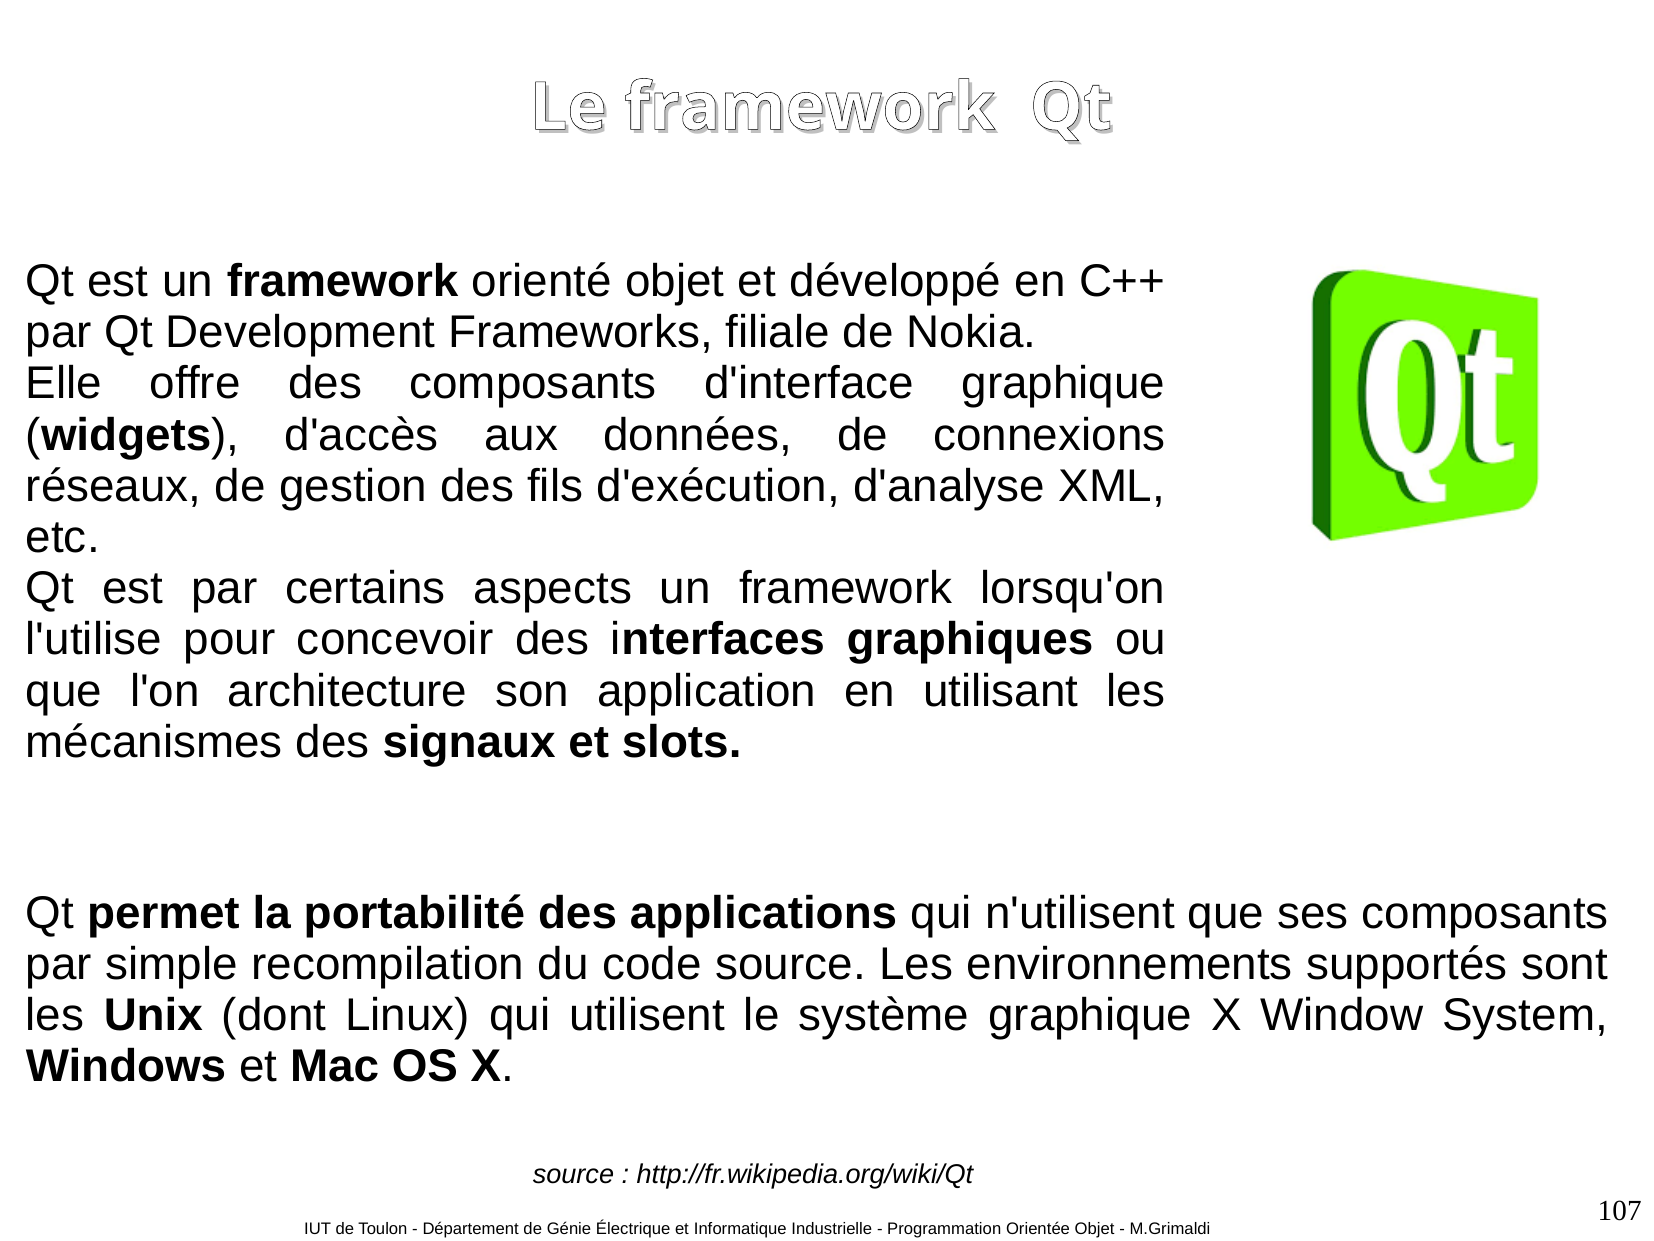

# Le framework Qt
Qt est un framework orienté objet et développé en C++ par Qt Development Frameworks, filiale de Nokia.
Elle offre des composants d'interface graphique (widgets), d'accès aux données, de connexions réseaux, de gestion des fils d'exécution, d'analyse XML, etc.
Qt est par certains aspects un framework lorsqu'on l'utilise pour concevoir des interfaces graphiques ou que l'on architecture son application en utilisant les mécanismes des signaux et slots.
Qt permet la portabilité des applications qui n'utilisent que ses composants par simple recompilation du code source. Les environnements supportés sont les Unix (dont Linux) qui utilisent le système graphique X Window System, Windows et Mac OS X.
source : http://fr.wikipedia.org/wiki/Qt